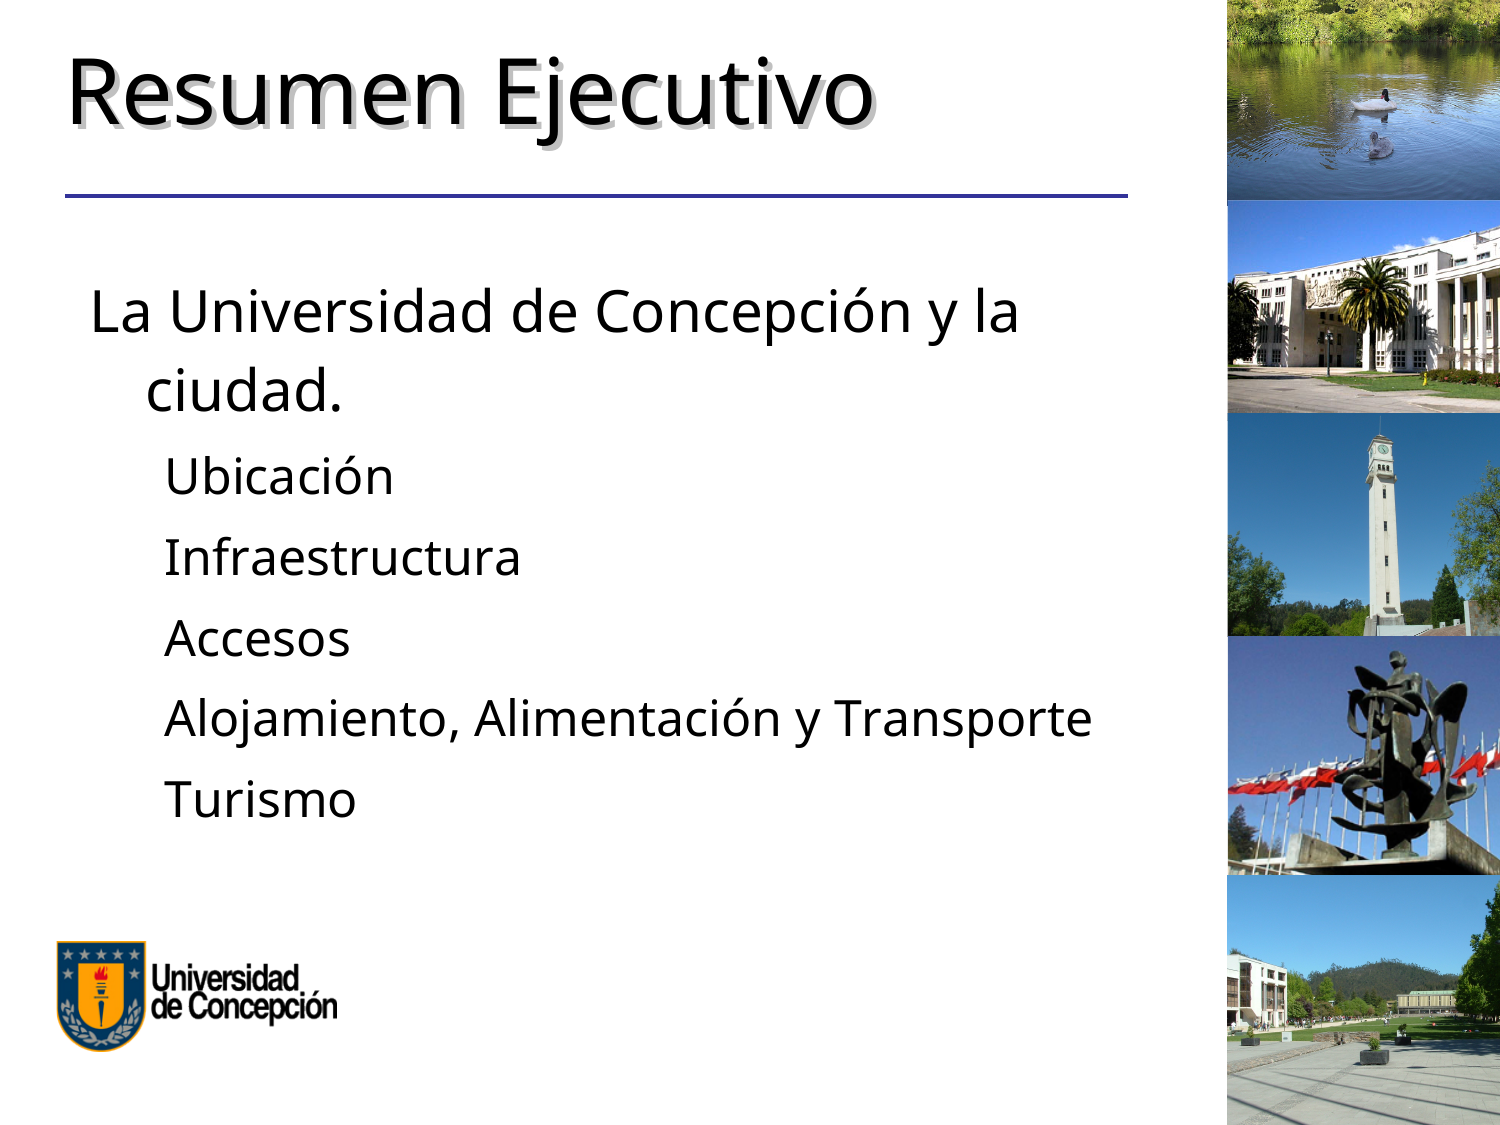

# Resumen Ejecutivo
La Universidad de Concepción y la ciudad.
Ubicación
Infraestructura
Accesos
Alojamiento, Alimentación y Transporte
Turismo